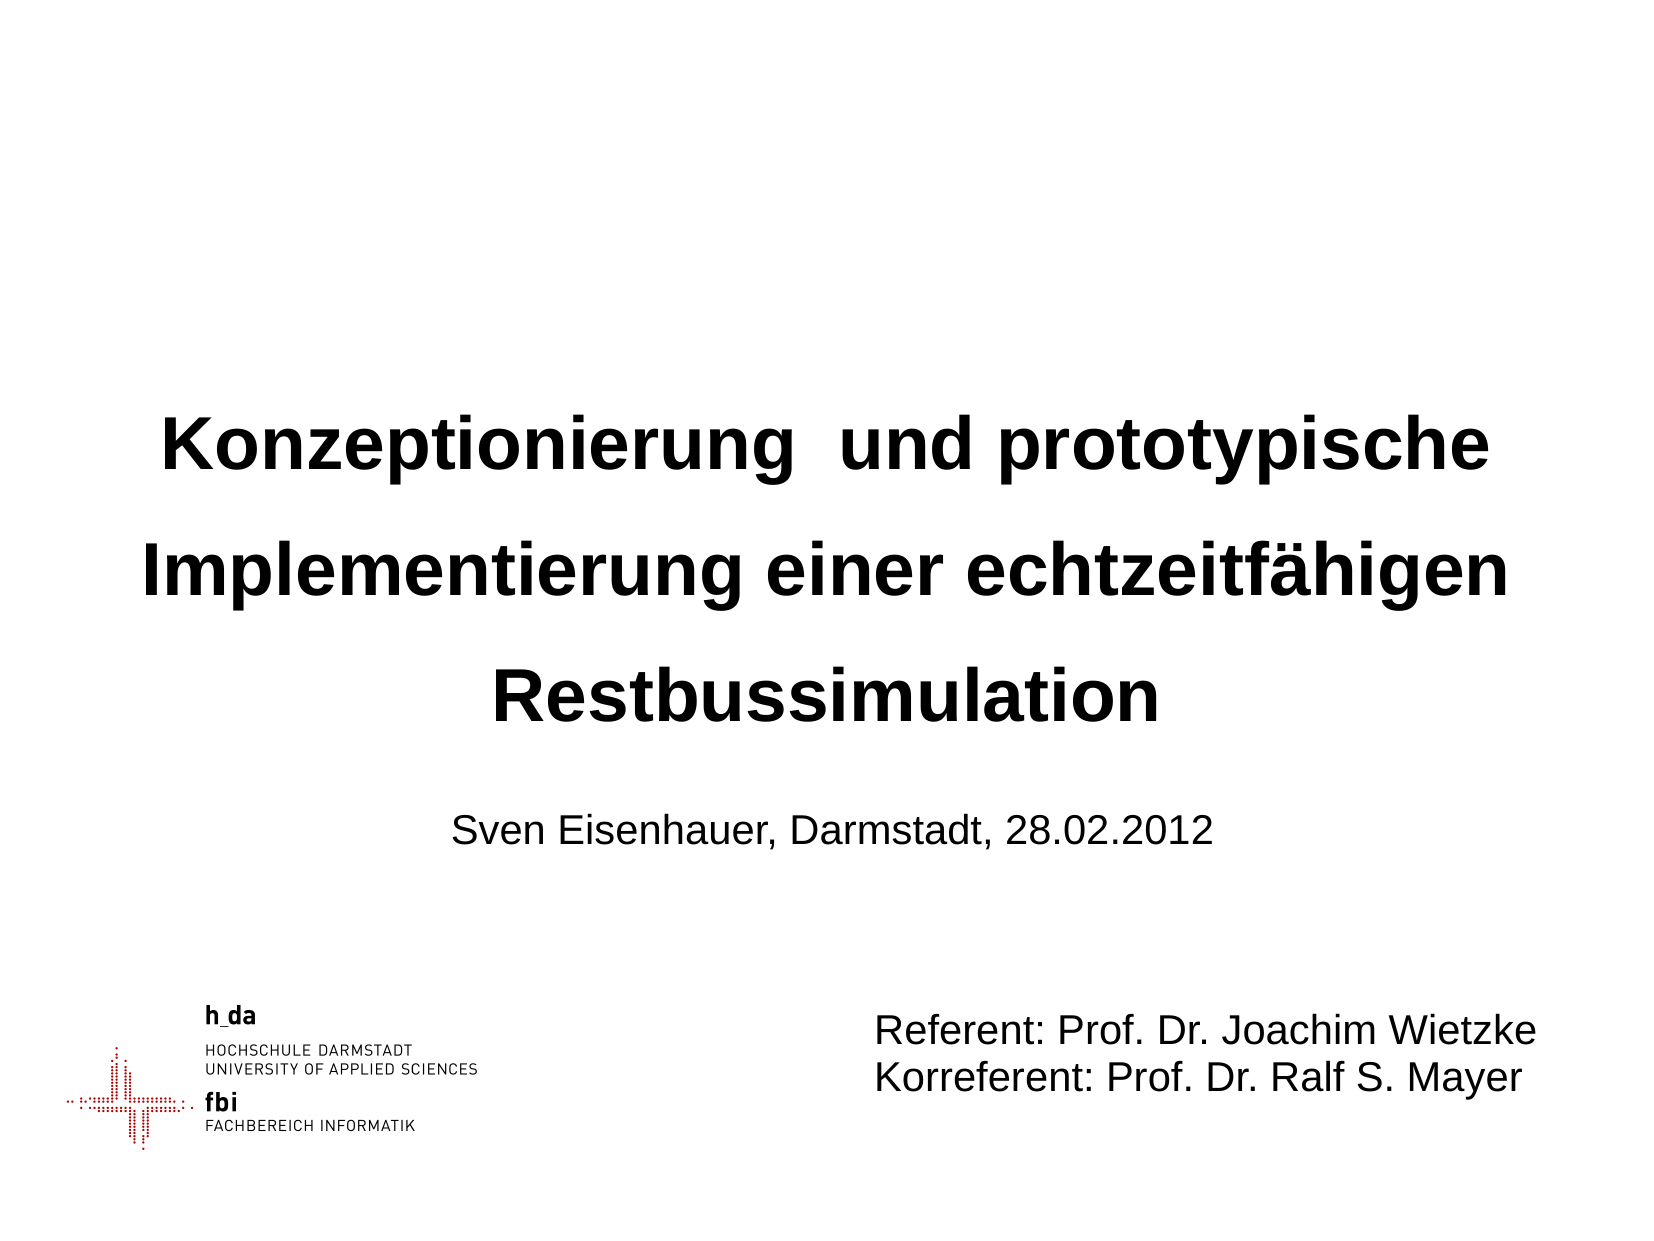

# Konzeptionierung und prototypische Implementierung einer echtzeitfähigen Restbussimulation
Sven Eisenhauer, Darmstadt, 28.02.2012
Referent: Prof. Dr. Joachim Wietzke
Korreferent: Prof. Dr. Ralf S. Mayer